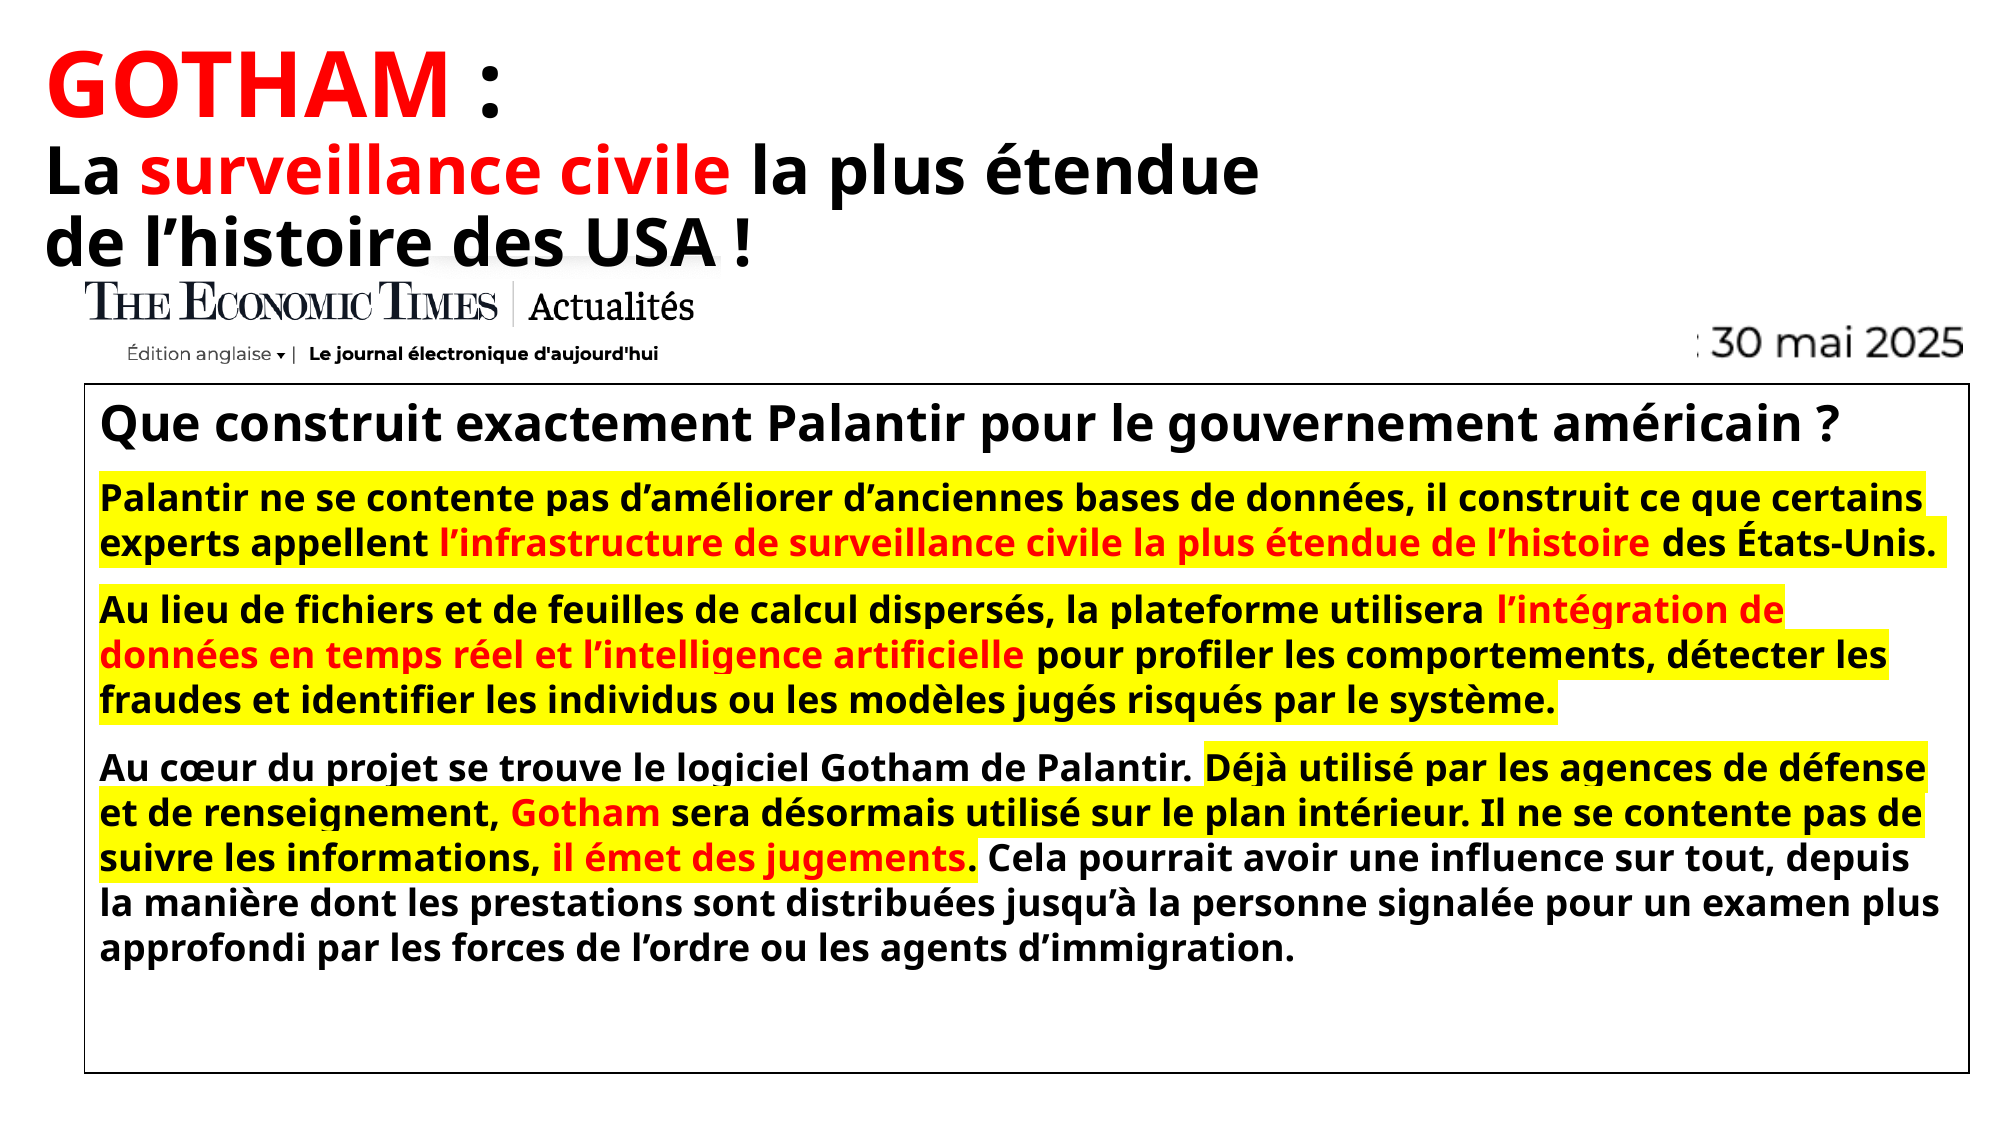

GOTHAM :
La surveillance civile la plus étendue
de l’histoire des USA !
Que construit exactement Palantir pour le gouvernement américain ?
Palantir ne se contente pas d’améliorer d’anciennes bases de données, il construit ce que certains experts appellent l’infrastructure de surveillance civile la plus étendue de l’histoire des États-Unis.
Au lieu de fichiers et de feuilles de calcul dispersés, la plateforme utilisera l’intégration de données en temps réel et l’intelligence artificielle pour profiler les comportements, détecter les fraudes et identifier les individus ou les modèles jugés risqués par le système.
Au cœur du projet se trouve le logiciel Gotham de Palantir. Déjà utilisé par les agences de défense et de renseignement, Gotham sera désormais utilisé sur le plan intérieur. Il ne se contente pas de suivre les informations, il émet des jugements. Cela pourrait avoir une influence sur tout, depuis la manière dont les prestations sont distribuées jusqu’à la personne signalée pour un examen plus approfondi par les forces de l’ordre ou les agents d’immigration.